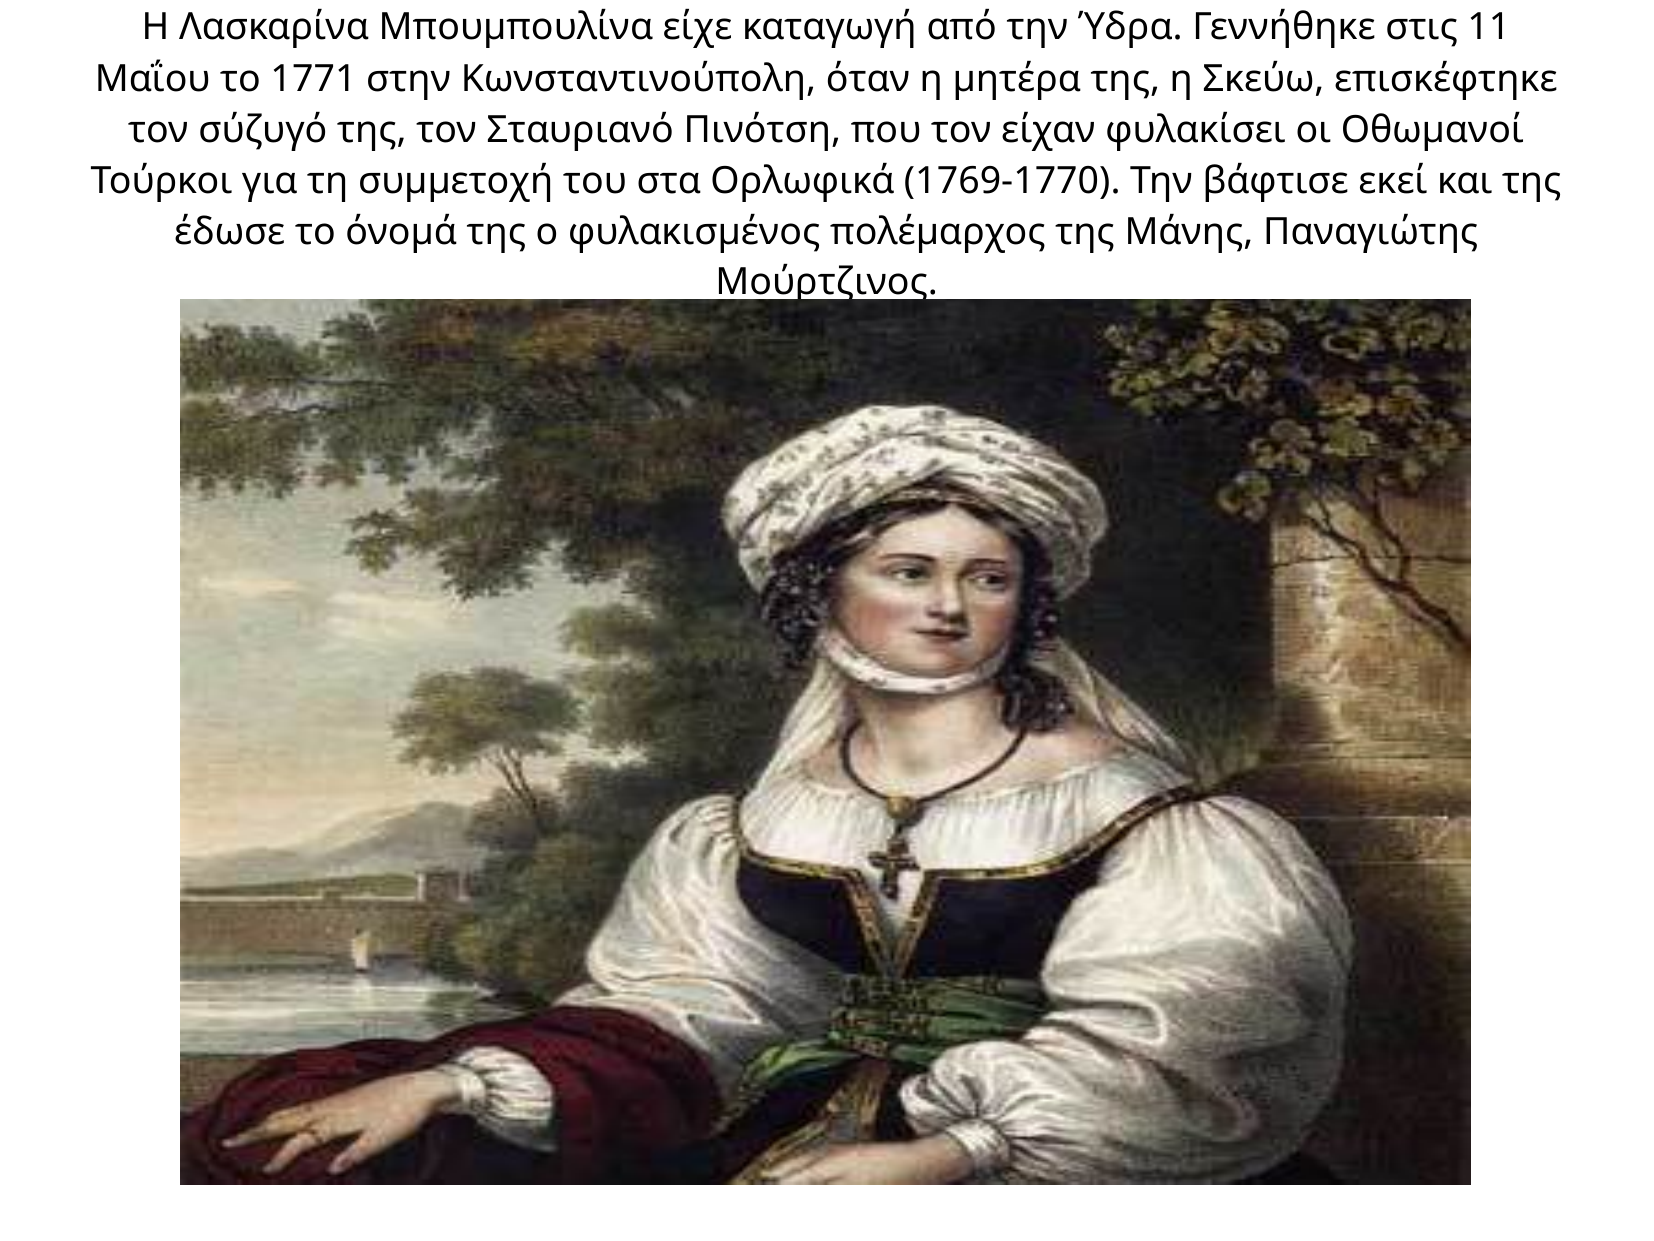

# Η Λασκαρίνα Μπουμπουλίνα είχε καταγωγή από την Ύδρα. Γεννήθηκε στις 11 Μαΐου το 1771 στην Κωνσταντινούπολη, όταν η μητέρα της, η Σκεύω, επισκέφτηκε τον σύζυγό της, τον Σταυριανό Πινότση, που τον είχαν φυλακίσει οι Οθωμανοί Τούρκοι για τη συμμετοχή του στα Ορλωφικά (1769-1770). Την βάφτισε εκεί και της έδωσε το όνομά της ο φυλακισμένος πολέμαρχος της Μάνης, Παναγιώτης Μούρτζινος.